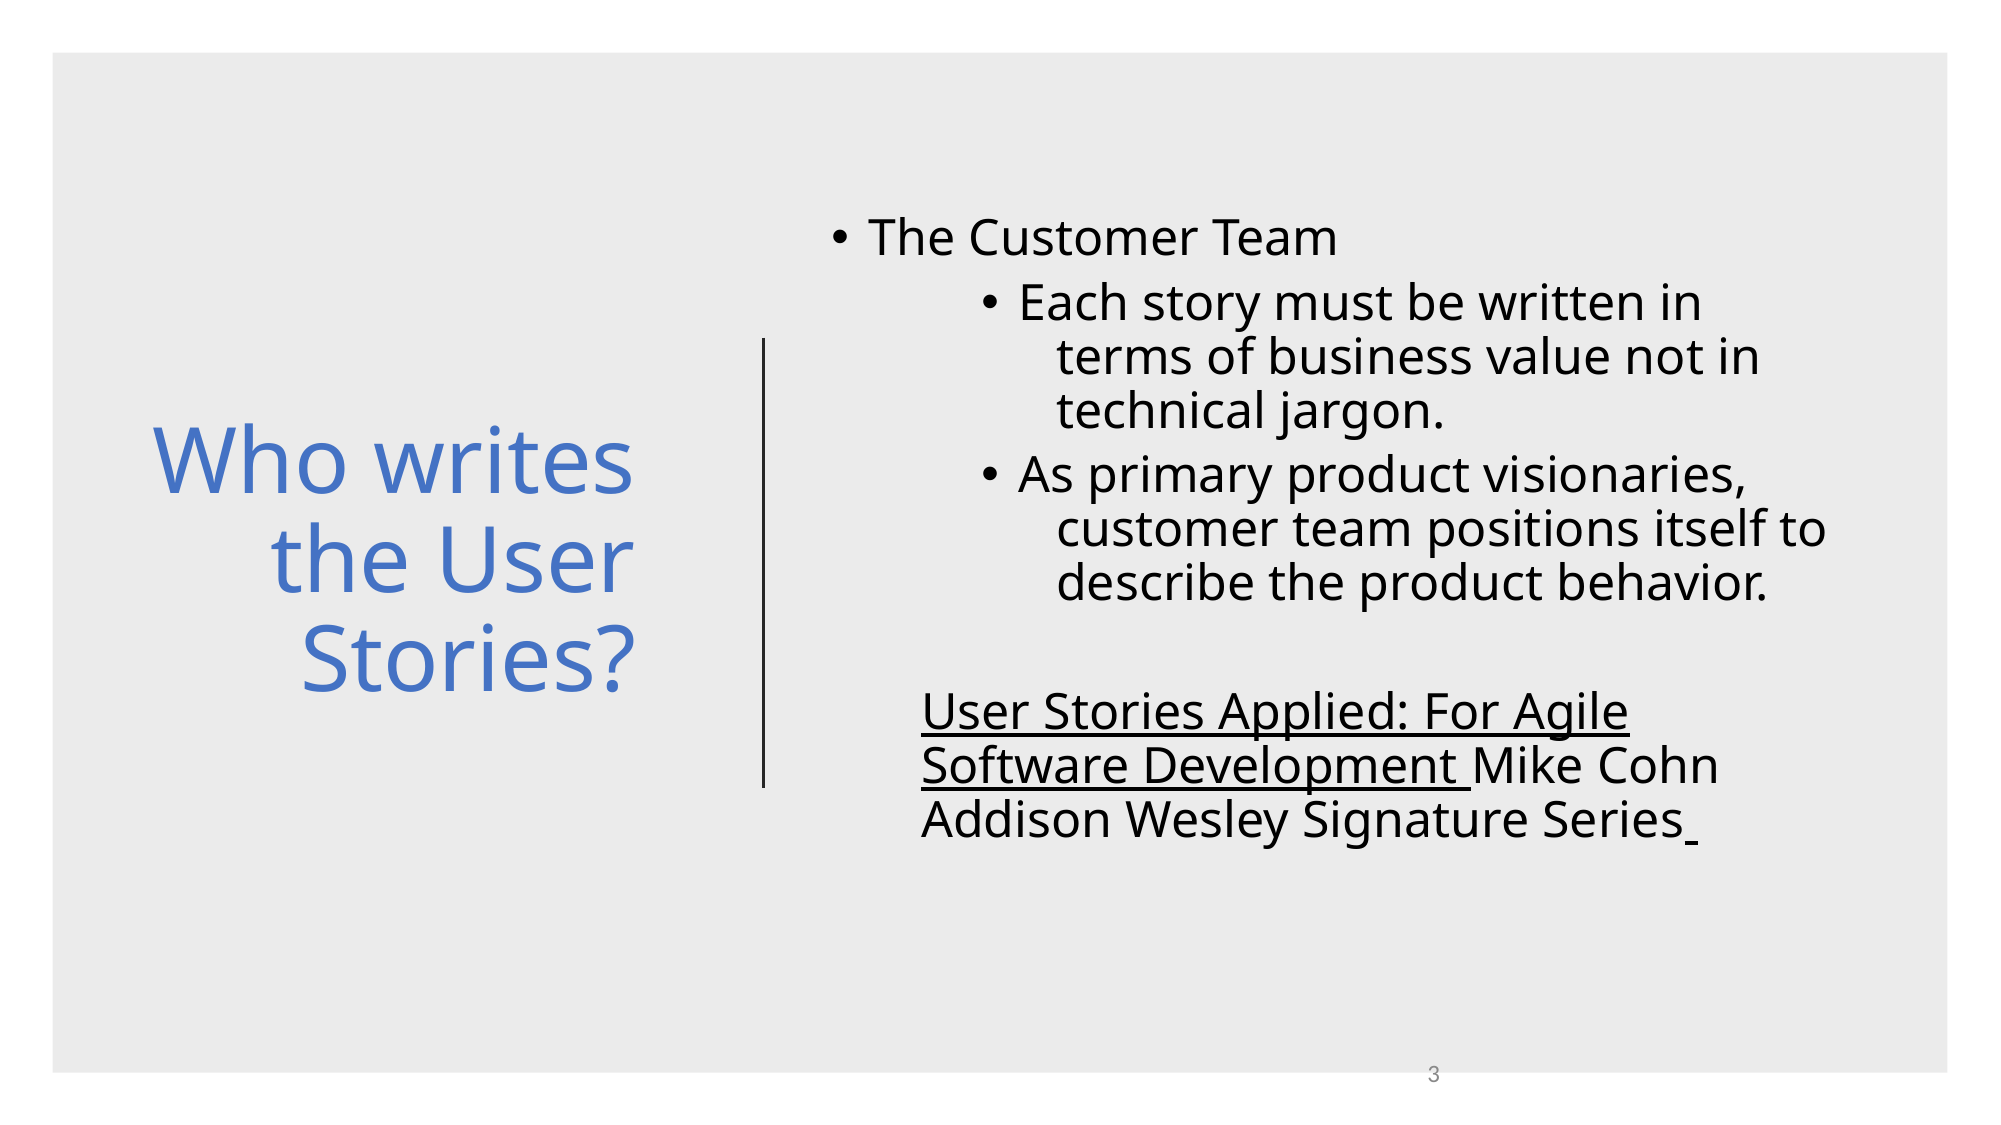

# Who writes the User Stories?
The Customer Team
Each story must be written in terms of business value not in technical jargon.
As primary product visionaries, customer team positions itself to describe the product behavior.
User Stories Applied: For Agile Software Development Mike Cohn Addison Wesley Signature Series
3